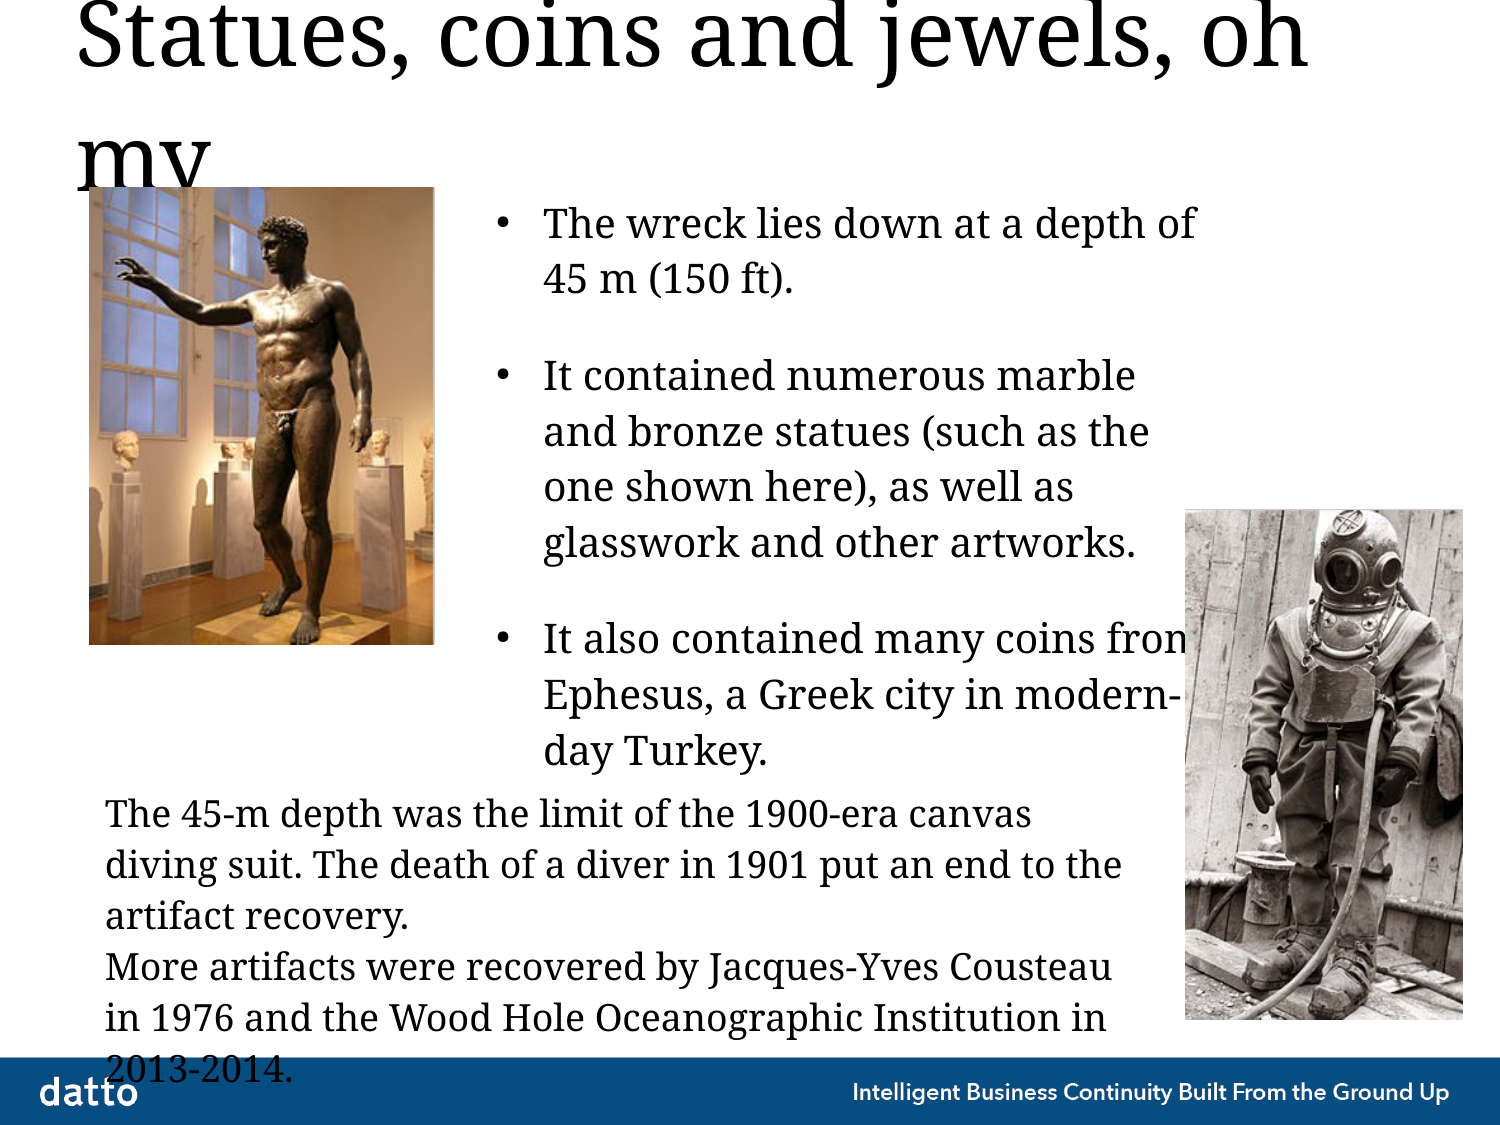

# Statues, coins and jewels, oh my
The wreck lies down at a depth of 45 m (150 ft).
It contained numerous marble and bronze statues (such as the one shown here), as well as glasswork and other artworks.
It also contained many coins from Ephesus, a Greek city in modern-day Turkey.
The 45-m depth was the limit of the 1900-era canvas diving suit. The death of a diver in 1901 put an end to the artifact recovery.
More artifacts were recovered by Jacques-Yves Cousteau in 1976 and the Wood Hole Oceanographic Institution in 2013-2014.